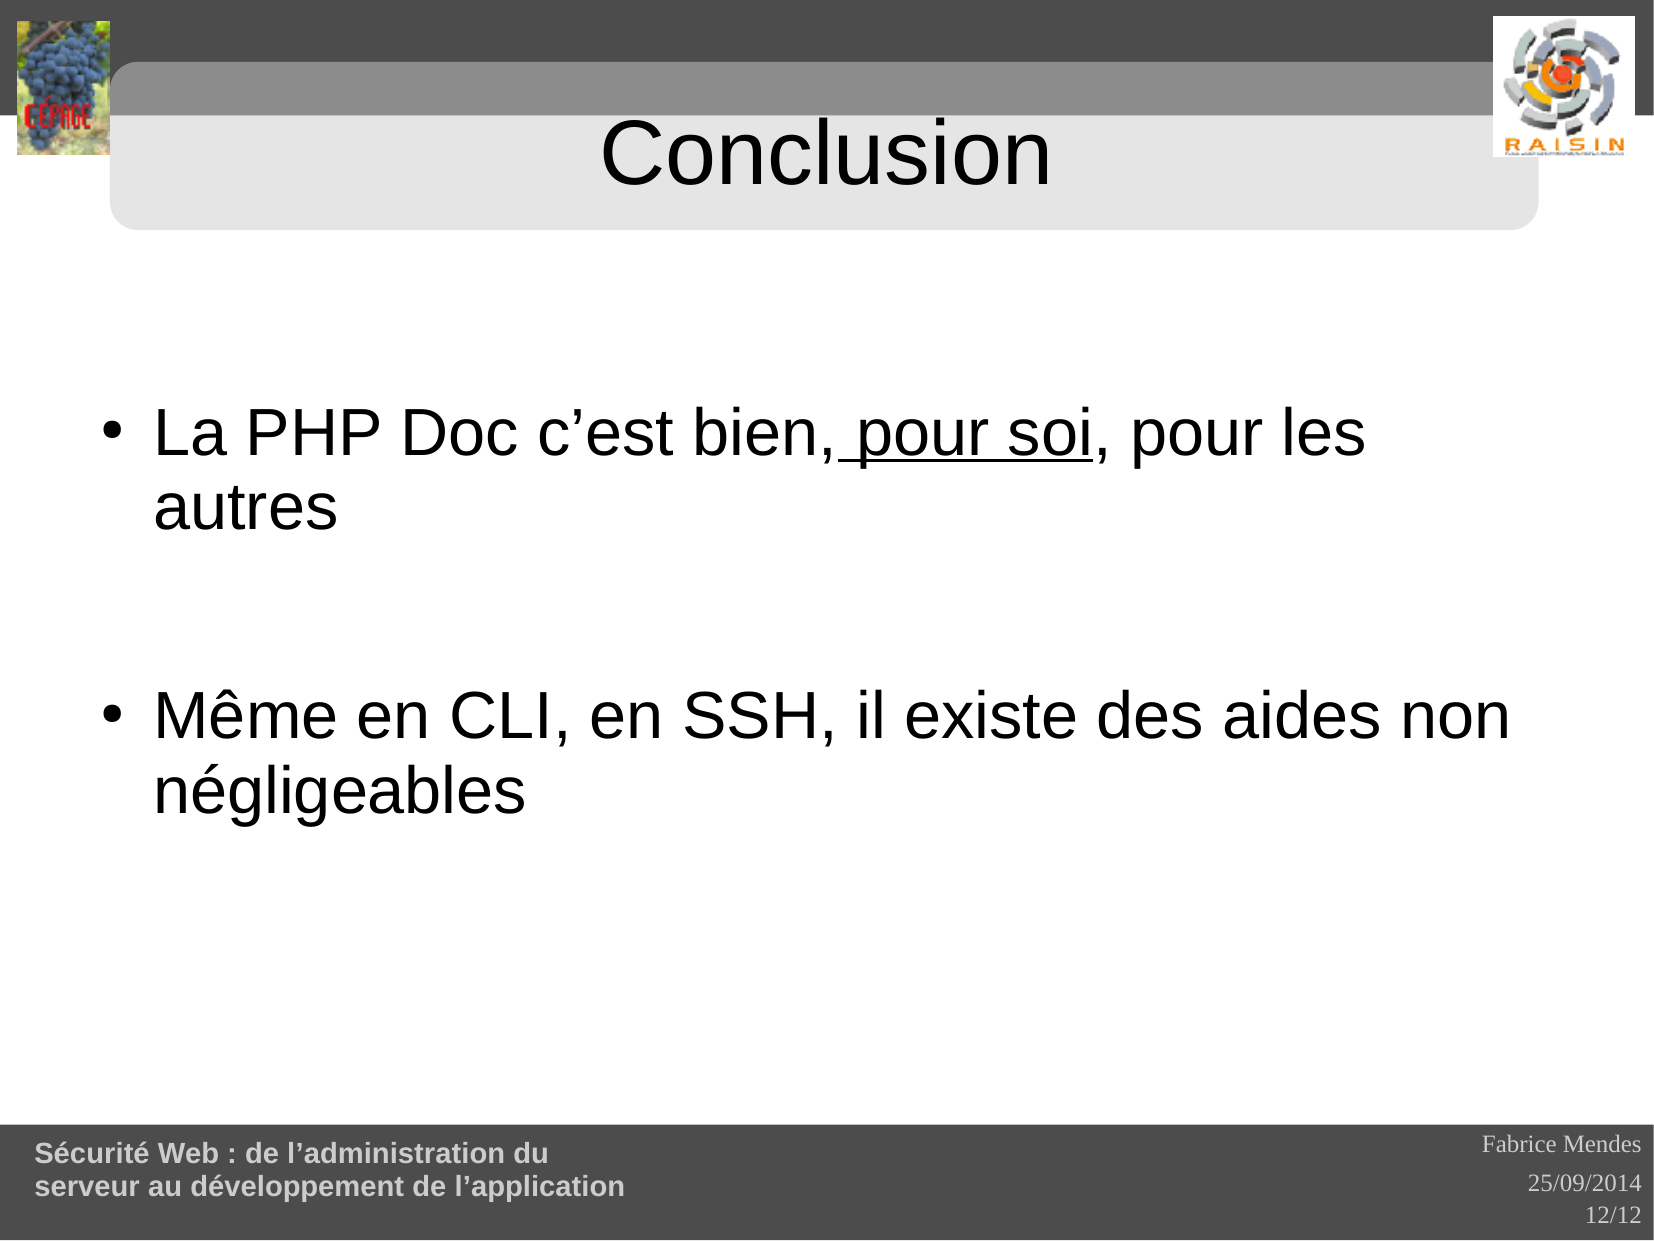

# Conclusion
La PHP Doc c’est bien, pour soi, pour les autres
Même en CLI, en SSH, il existe des aides non négligeables